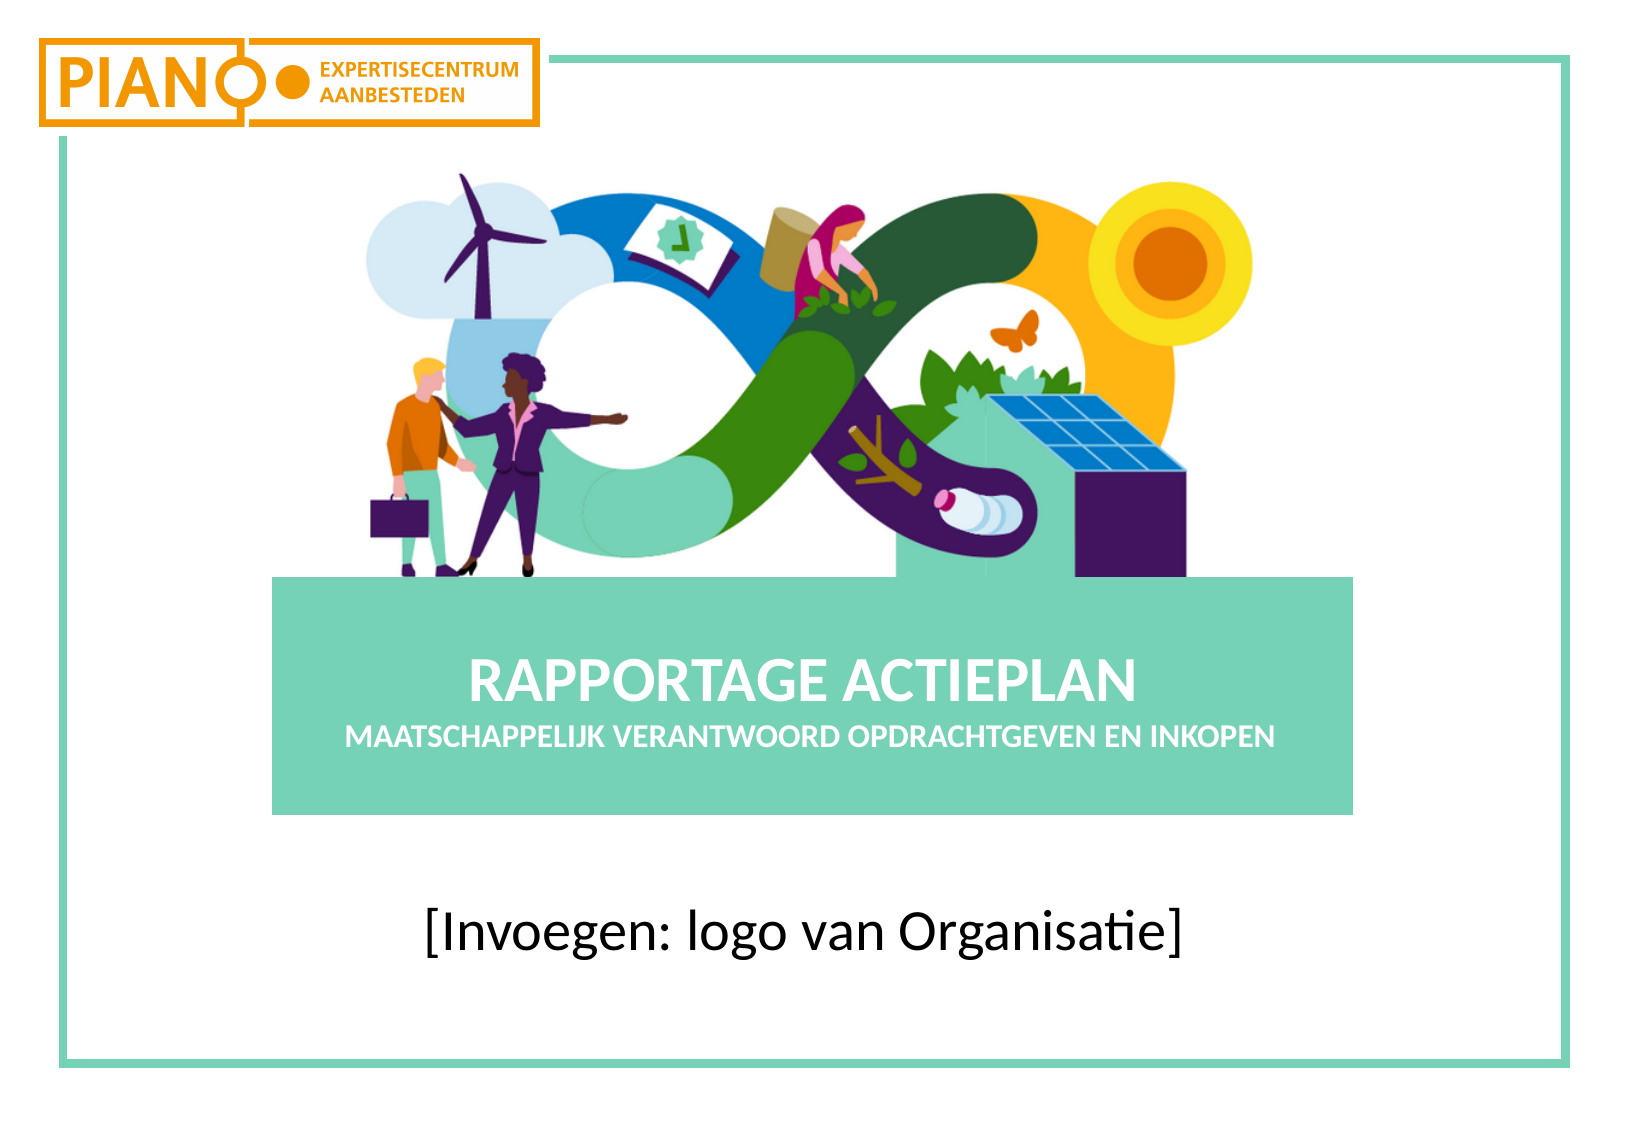

RAPPORTAGE ACTIEPLAN
MAATSCHAPPELIJK VERANTWOORD OPDRACHTGEVEN EN INKOPEN
[Invoegen: logo van Organisatie]